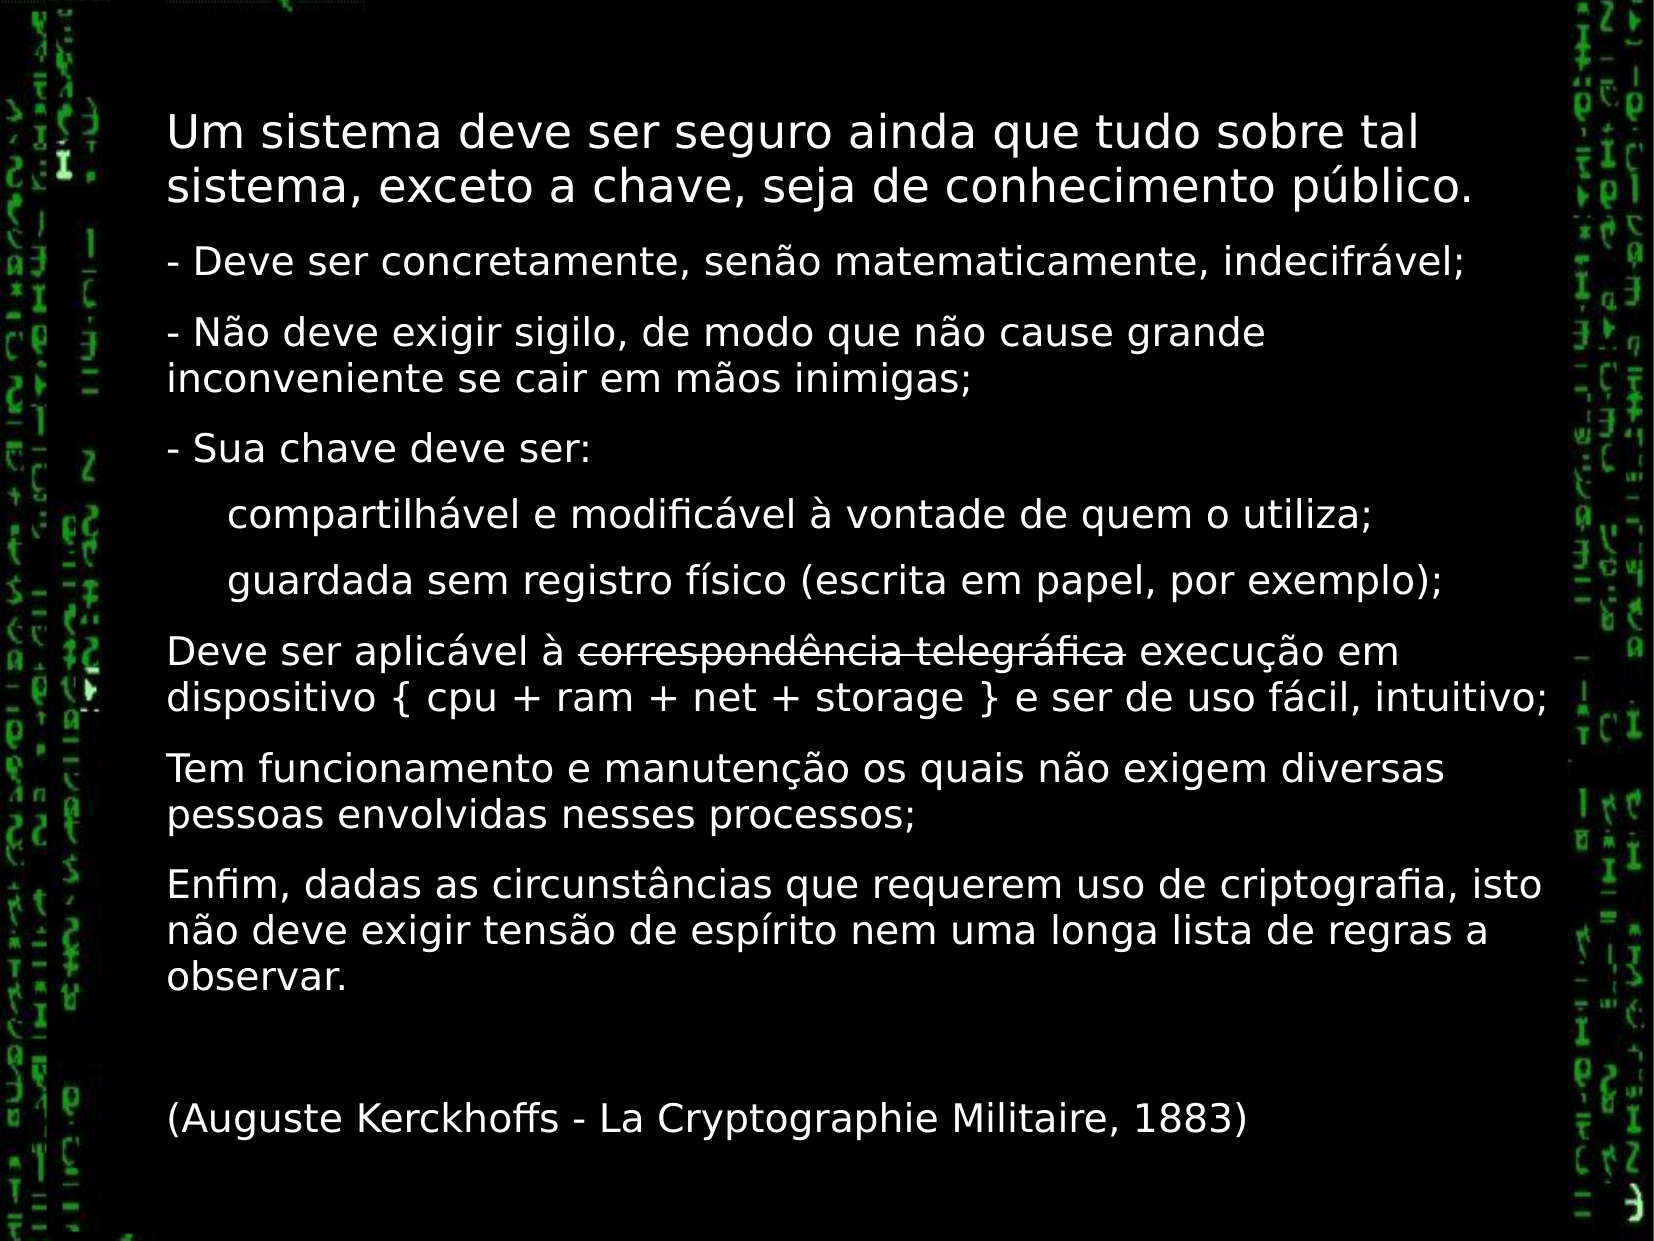

# Um sistema deve ser seguro ainda que tudo sobre tal sistema, exceto a chave, seja de conhecimento público.
- Deve ser concretamente, senão matematicamente, indecifrável;
- Não deve exigir sigilo, de modo que não cause grande inconveniente se cair em mãos inimigas;
- Sua chave deve ser:
compartilhável e modificável à vontade de quem o utiliza;
guardada sem registro físico (escrita em papel, por exemplo);
Deve ser aplicável à correspondência telegráfica execução em dispositivo { cpu + ram + net + storage } e ser de uso fácil, intuitivo;
Tem funcionamento e manutenção os quais não exigem diversas pessoas envolvidas nesses processos;
Enfim, dadas as circunstâncias que requerem uso de criptografia, isto não deve exigir tensão de espírito nem uma longa lista de regras a observar.
(Auguste Kerckhoffs - La Cryptographie Militaire, 1883)